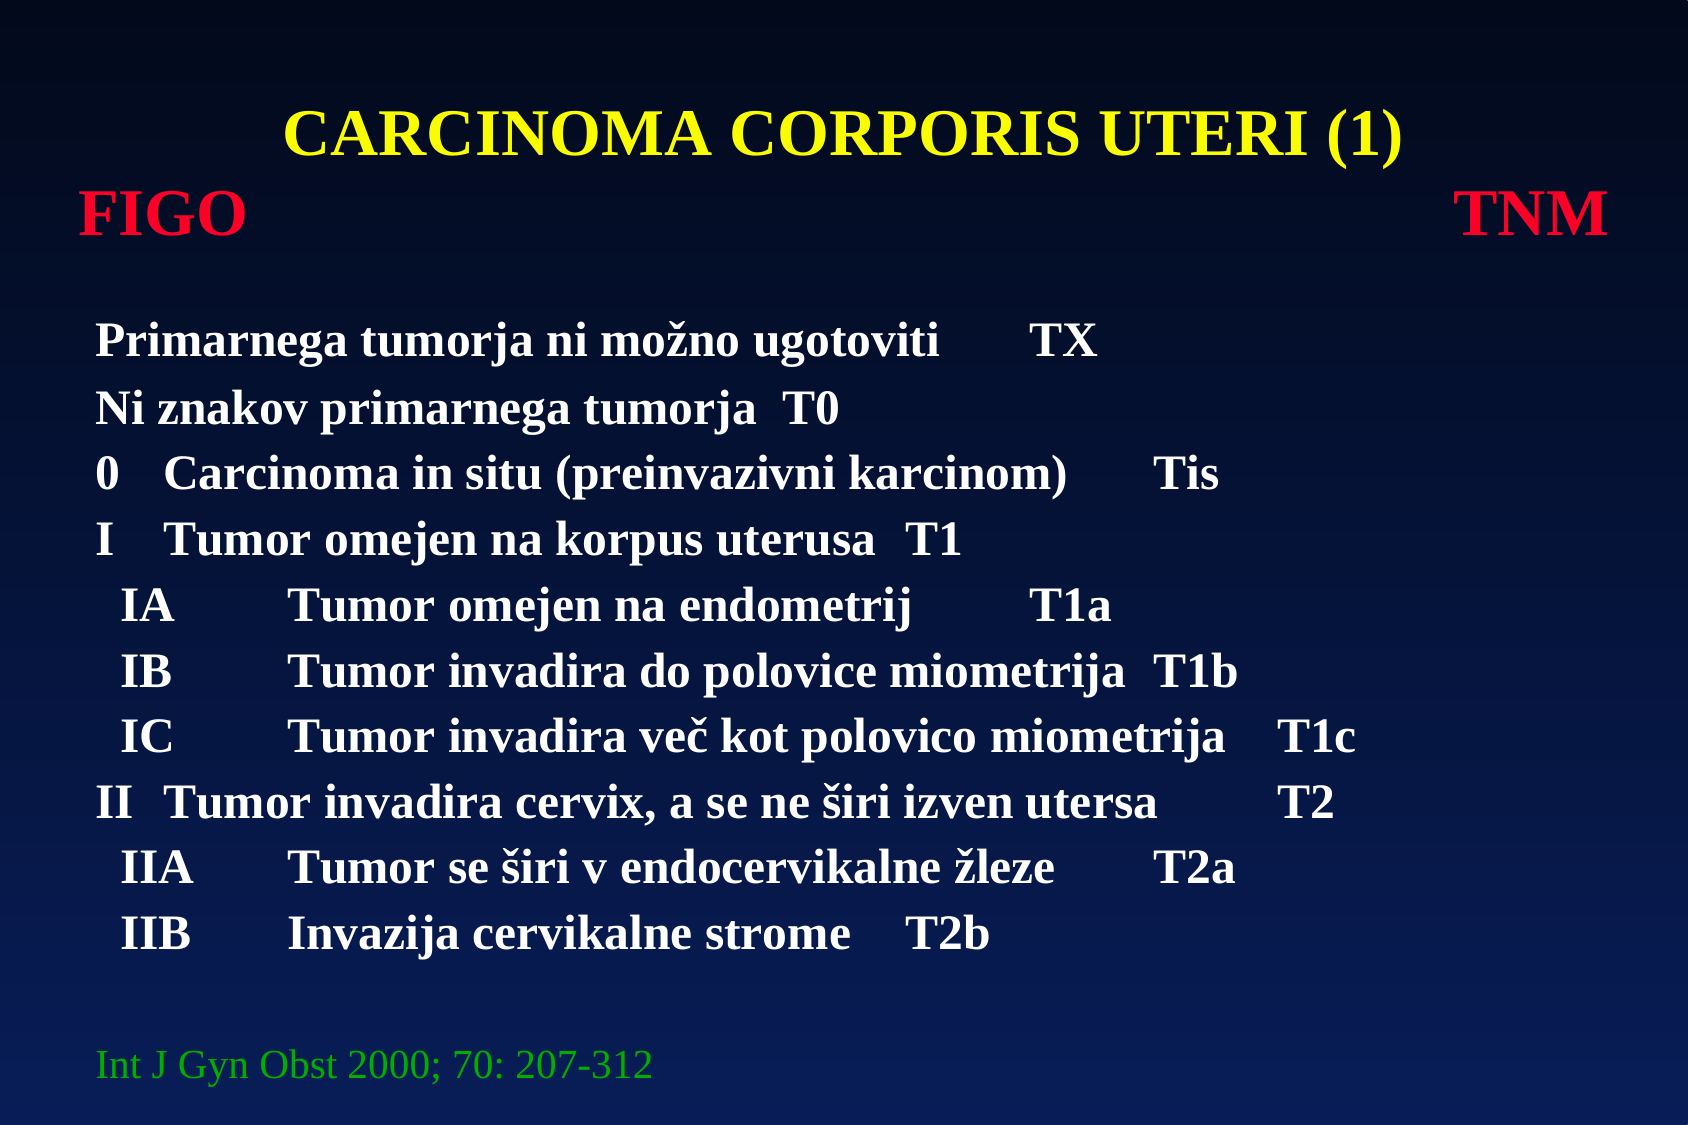

# CARCINOMA CORPORIS UTERI (1) FIGO										TNM
			Primarnega tumorja ni možno ugotoviti				TX
 			Ni znakov primarnega tumorja					T0
	0		Carcinoma in situ (preinvazivni karcinom)			Tis
	I		Tumor omejen na korpus uterusa					T1
	 IA	Tumor omejen na endometrij					T1a
	 IB	Tumor invadira do polovice miometrija				T1b
	 IC	Tumor invadira več kot polovico miometrija			T1c
	II		Tumor invadira cervix, a se ne širi izven utersa		T2
	 IIA	Tumor se širi v endocervikalne žleze				T2a
	 IIB	Invazija cervikalne strome						T2b
									Int J Gyn Obst 2000; 70: 207-312